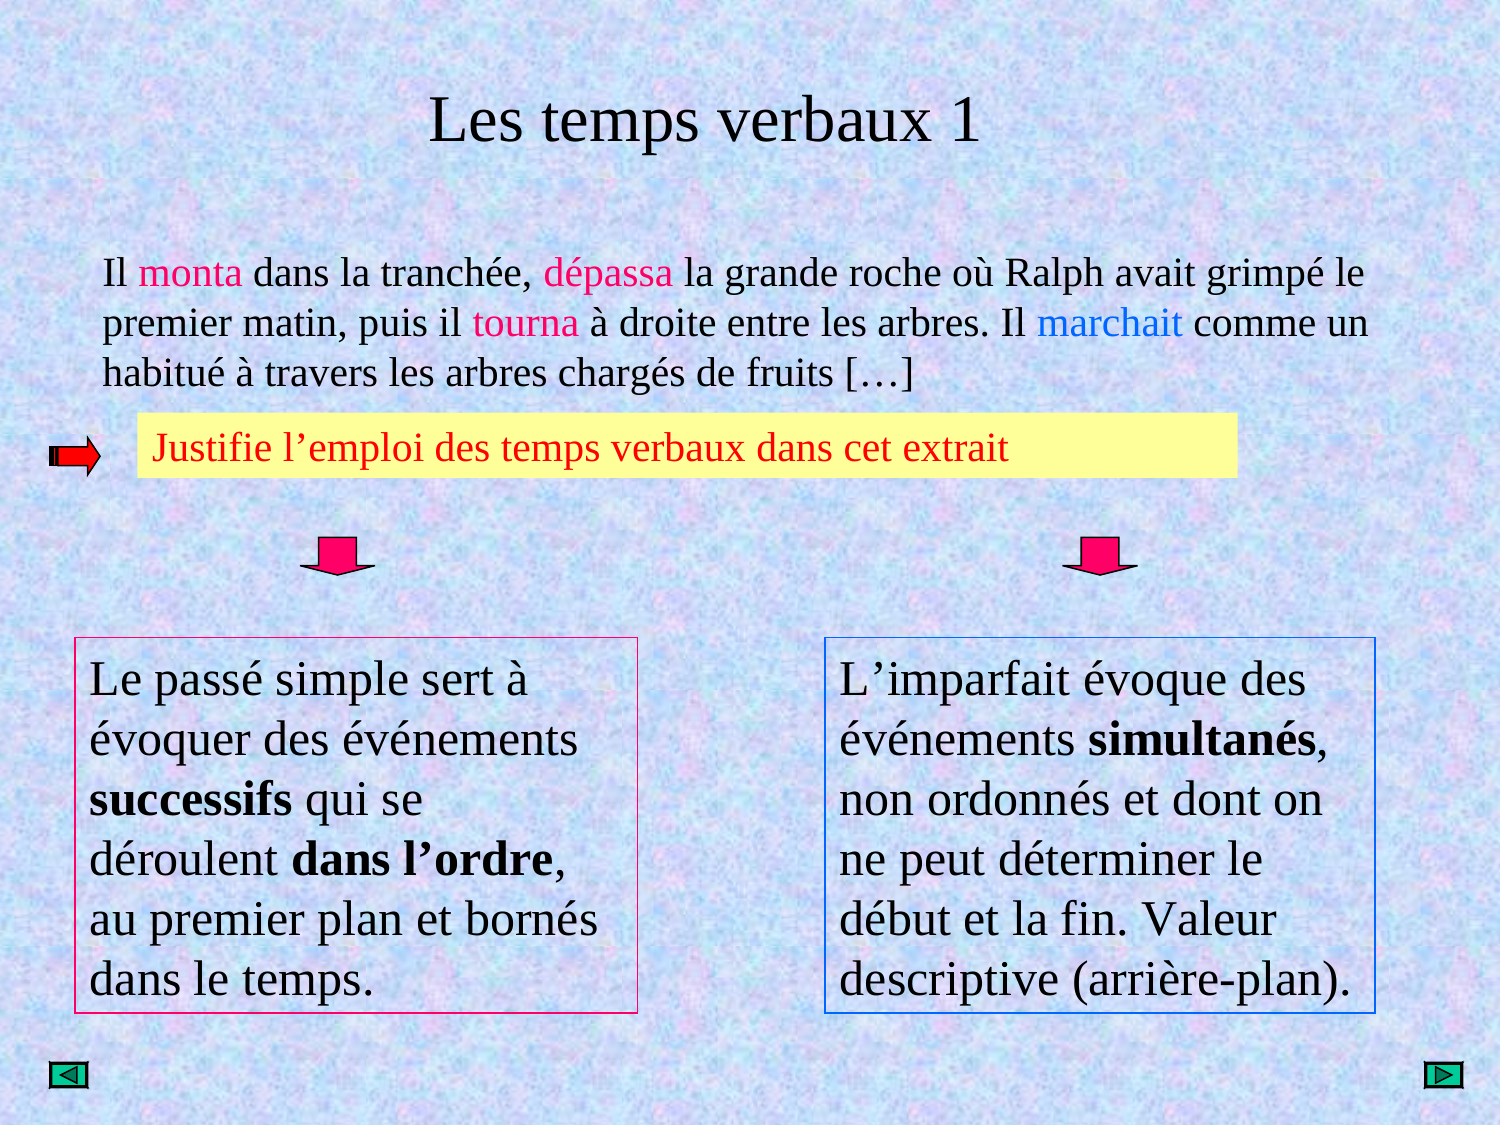

# Les temps verbaux 1
Il monta dans la tranchée, dépassa la grande roche où Ralph avait grimpé le premier matin, puis il tourna à droite entre les arbres. Il marchait comme un habitué à travers les arbres chargés de fruits […]
Justifie l’emploi des temps verbaux dans cet extrait
Le passé simple sert à évoquer des événements successifs qui se déroulent dans l’ordre, au premier plan et bornés dans le temps.
L’imparfait évoque des événements simultanés, non ordonnés et dont on ne peut déterminer le début et la fin. Valeur descriptive (arrière-plan).